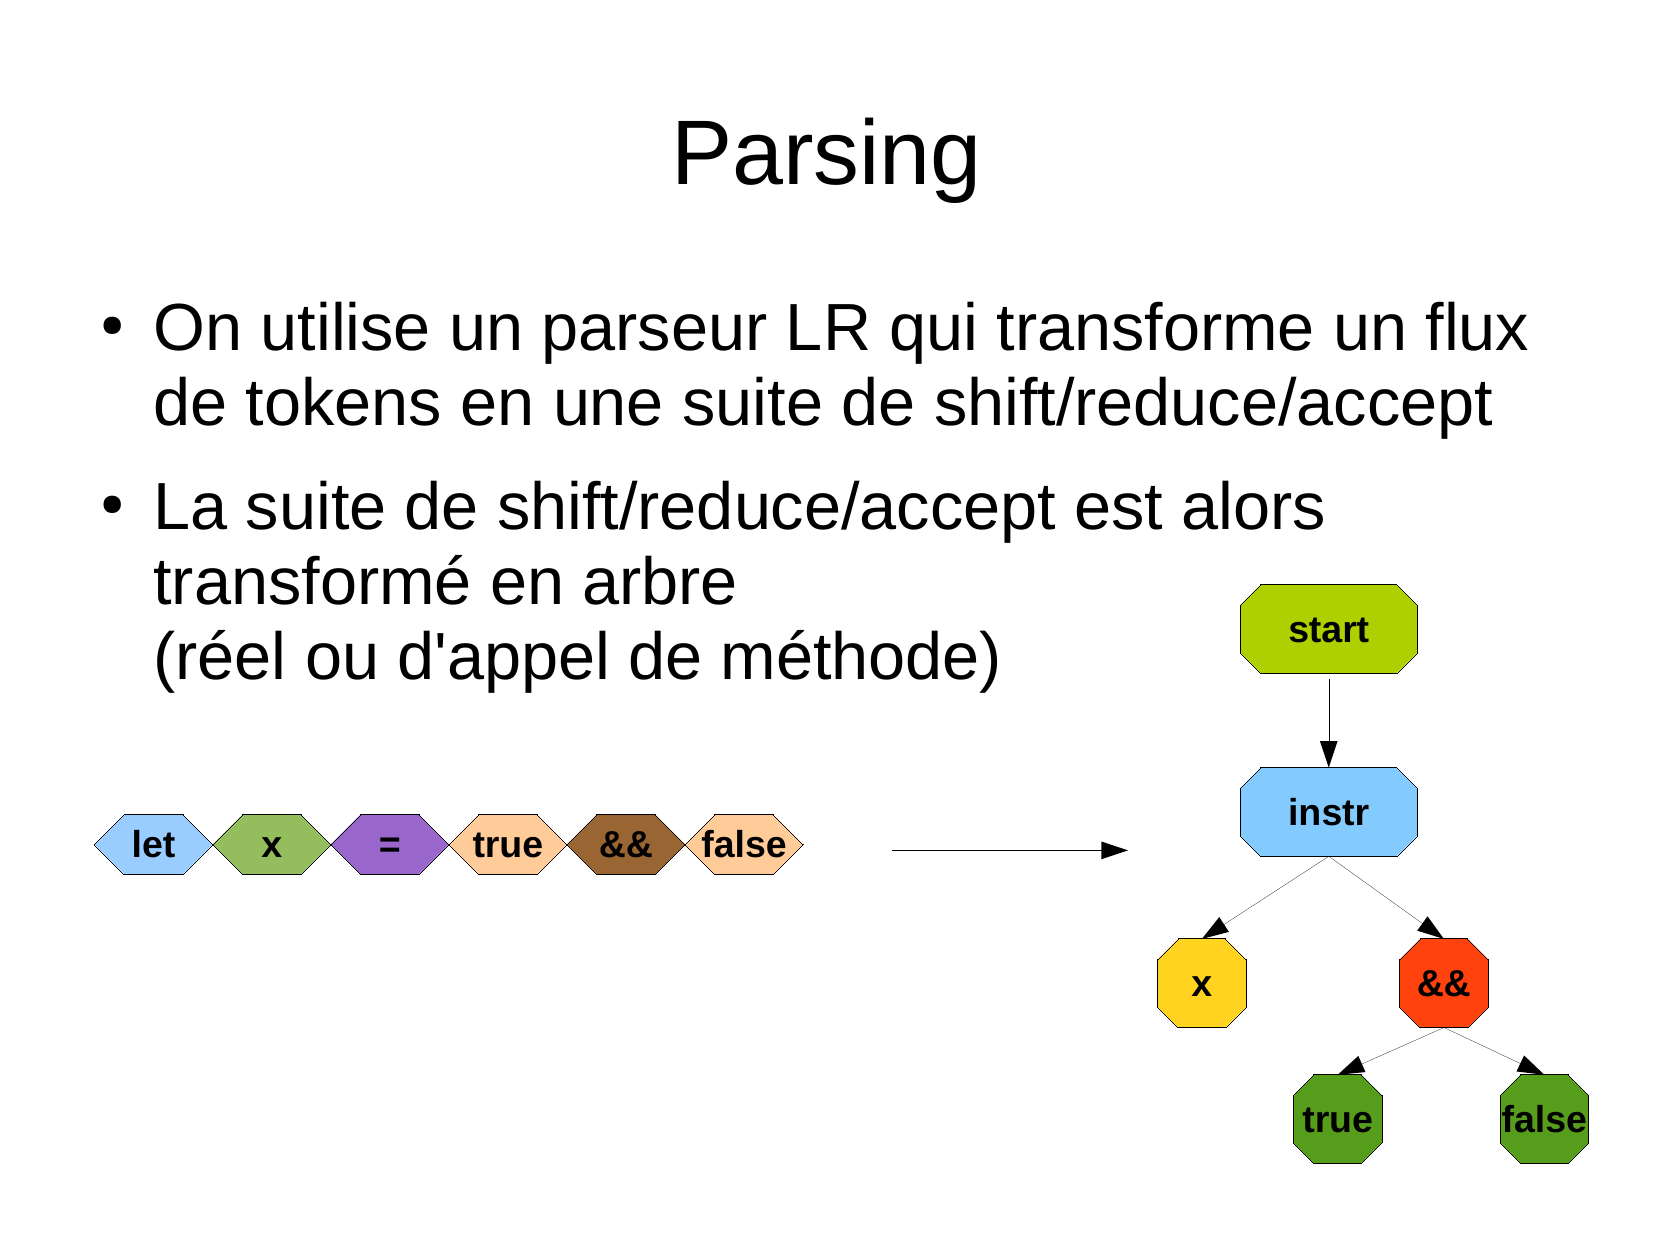

# Parsing
On utilise un parseur LR qui transforme un flux de tokens en une suite de shift/reduce/accept
La suite de shift/reduce/accept est alors transformé en arbre
(réel ou d'appel de méthode)
start
instr
let
x
=
true
&&
false
x
&&
true
false